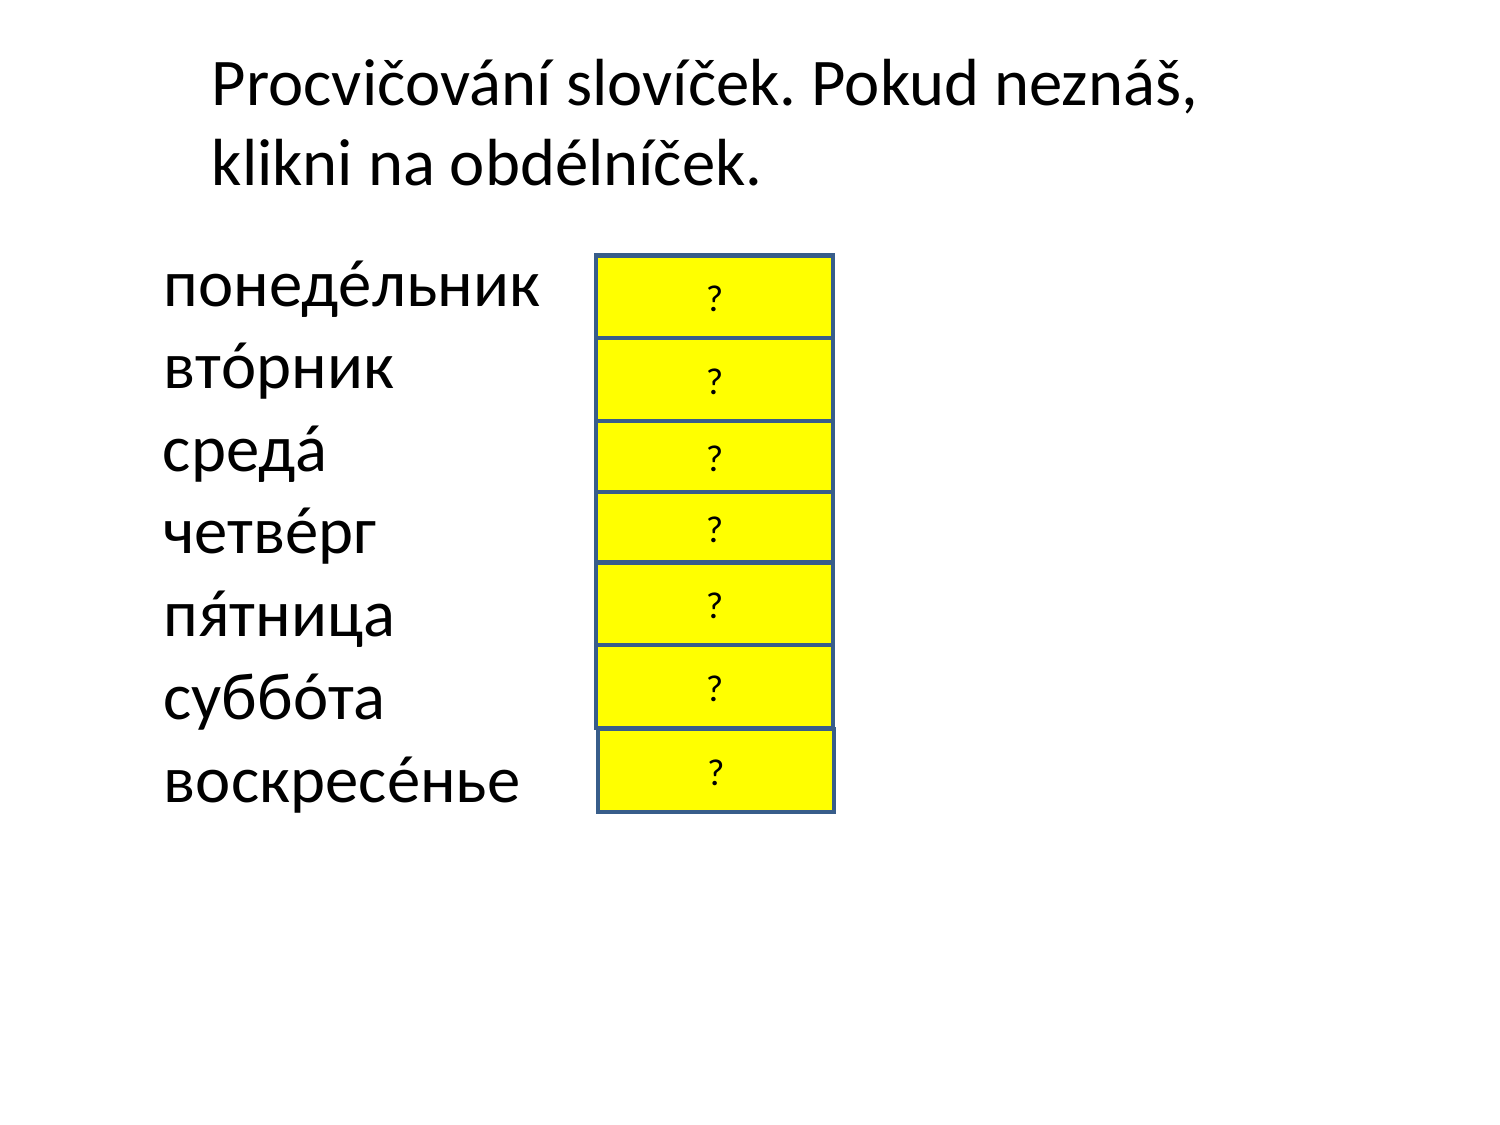

Procvičování slovíček. Pokud neznáš,
klikni na obdélníček.
понедéльник
Pondělí
Úterý
Středa
Čtvrtek
Pátek
Sobota
Neděle
?
втóрник
?
средá
?
четвéрг
?
пятница
´
?
суббóта
?
воскресéнье
?